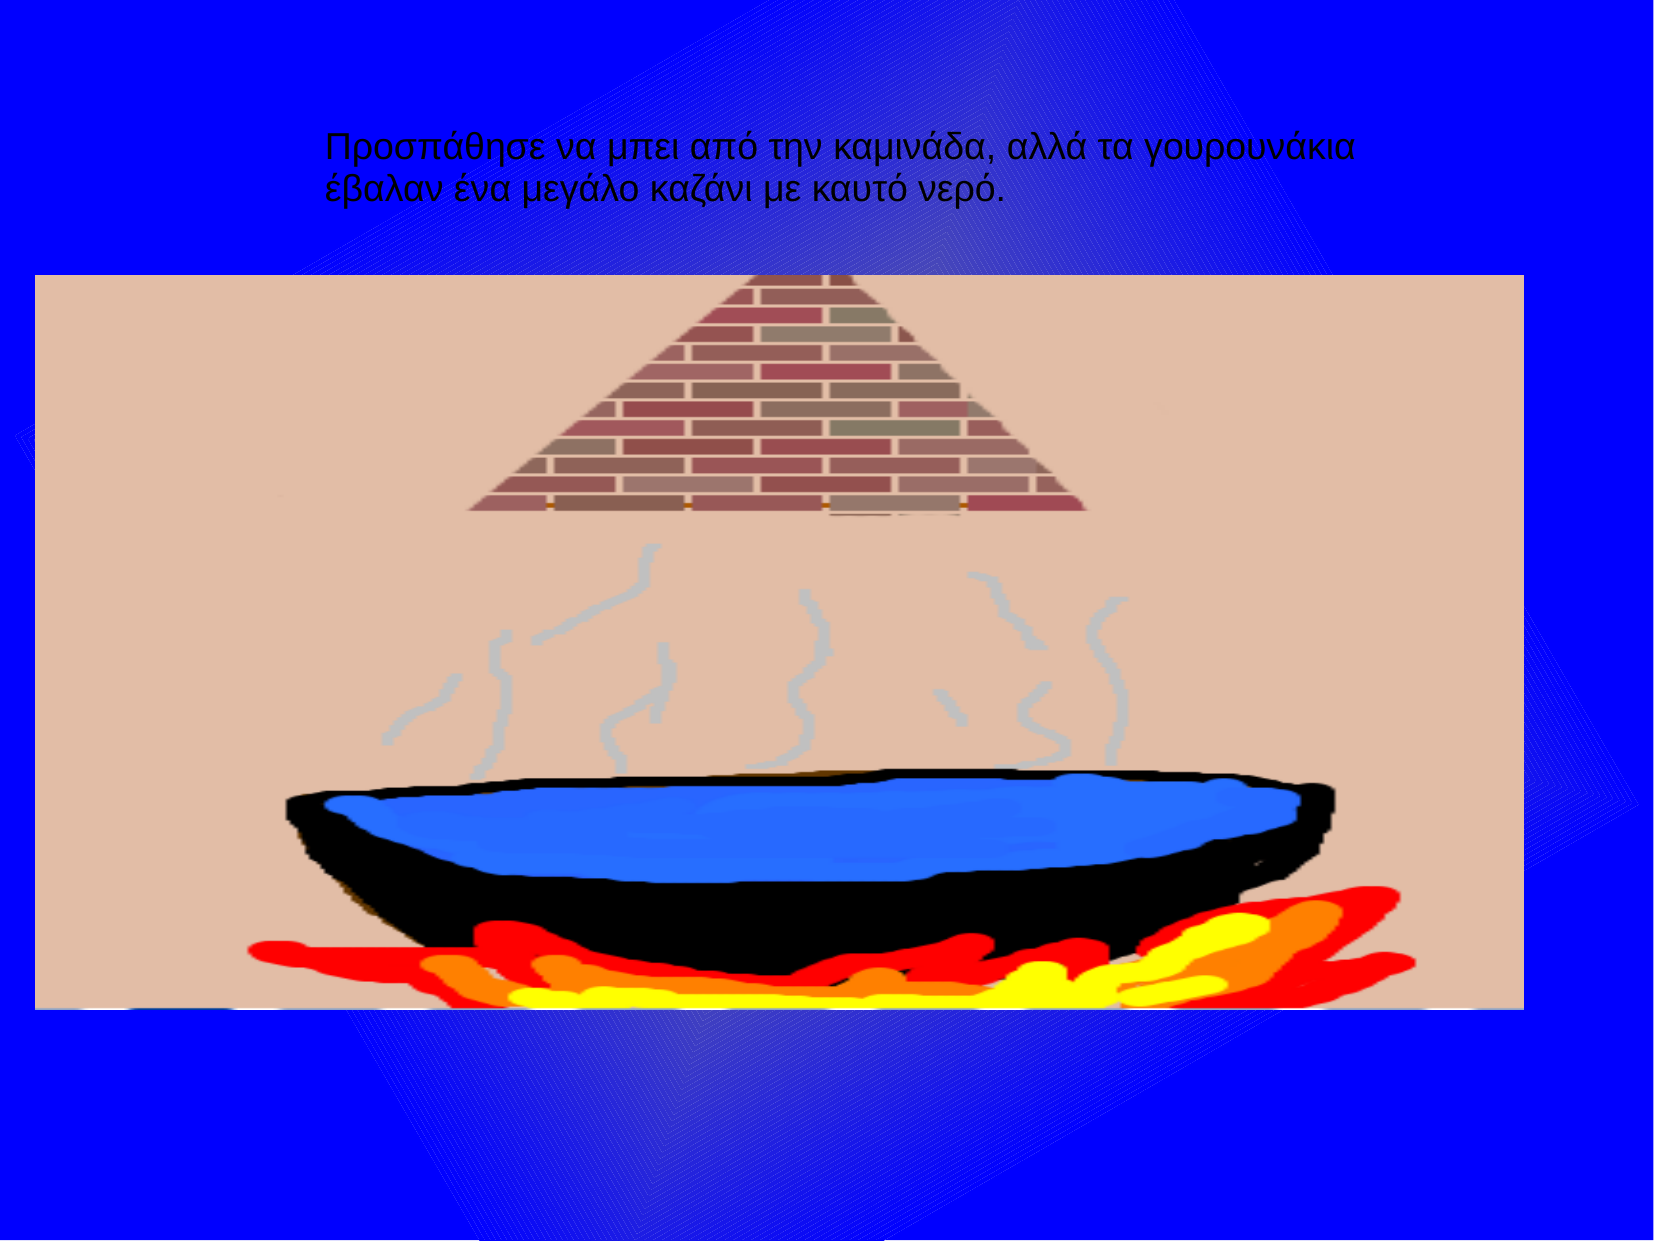

#
Προσπάθησε να μπει από την καμινάδα, αλλά τα γουρουνάκια
έβαλαν ένα μεγάλο καζάνι με καυτό νερό.